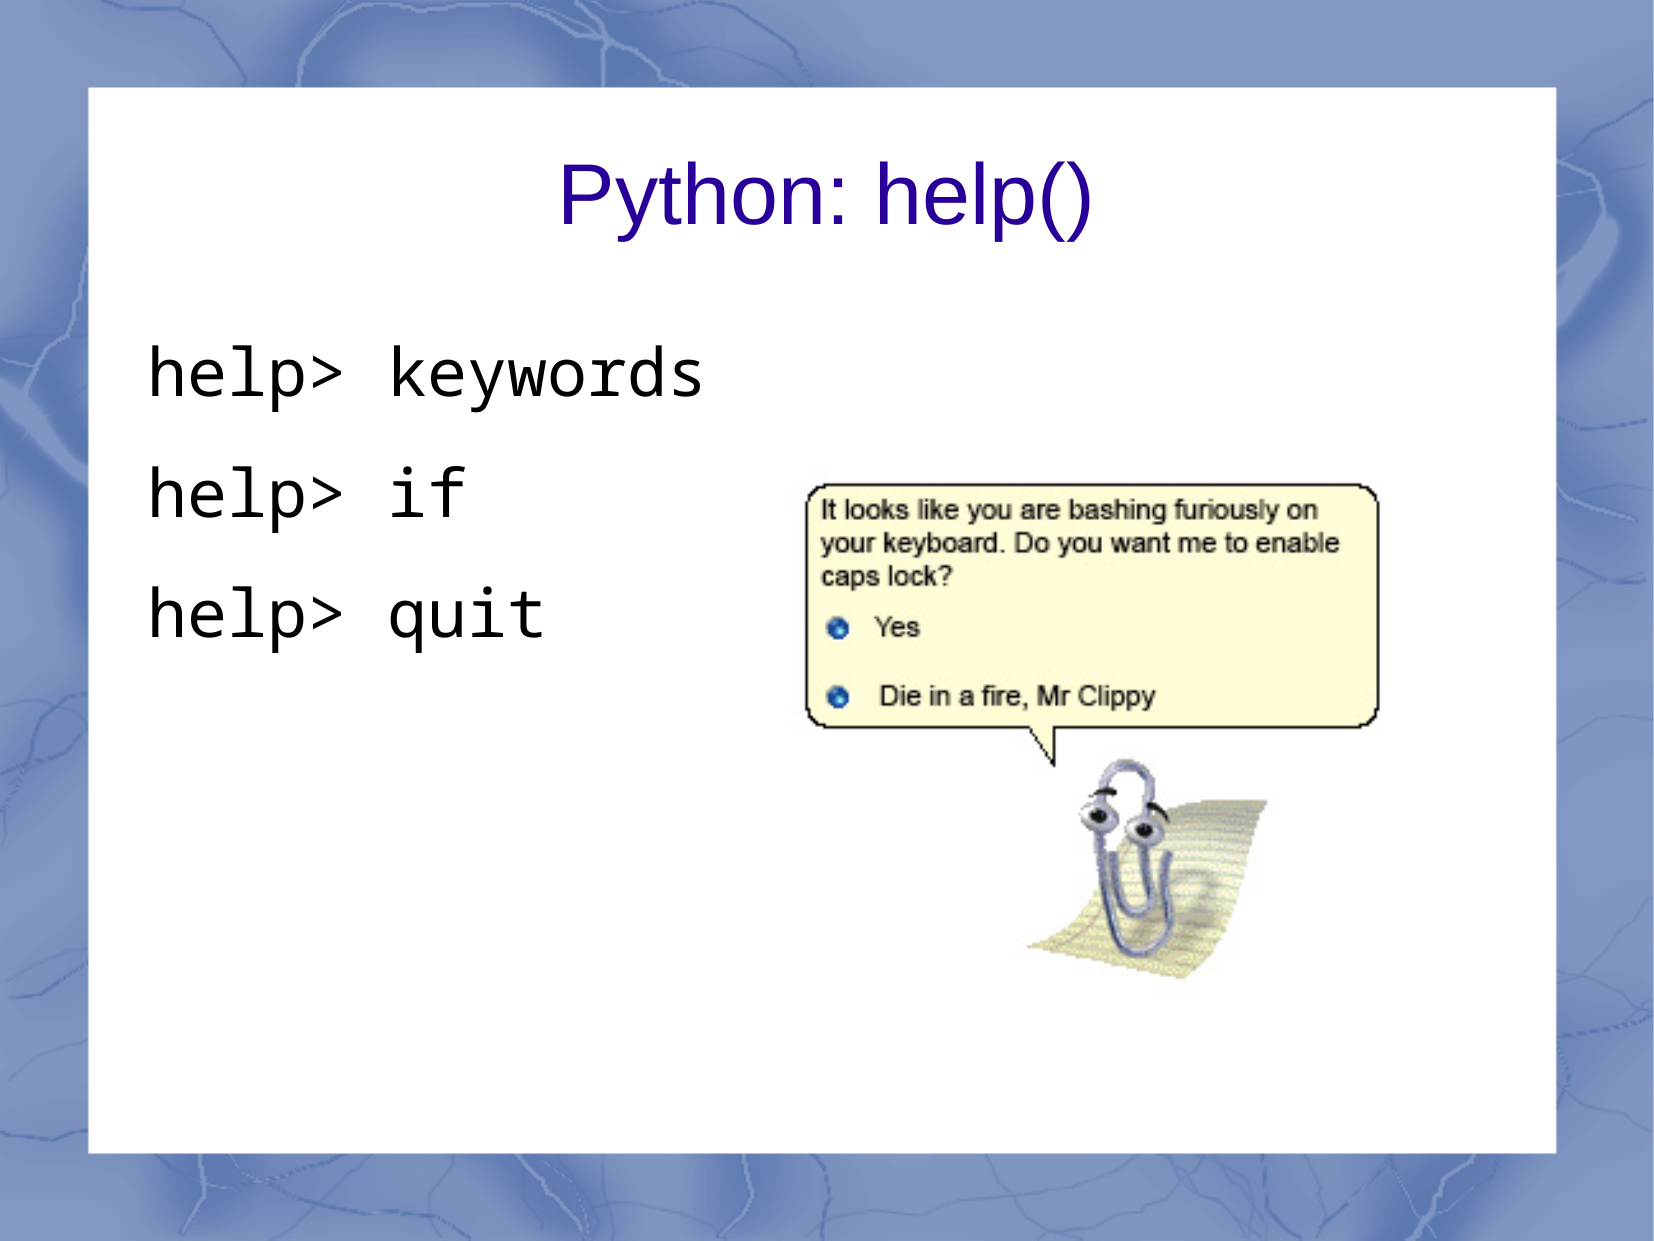

# Python: help()
help> keywords
help> if
help> quit